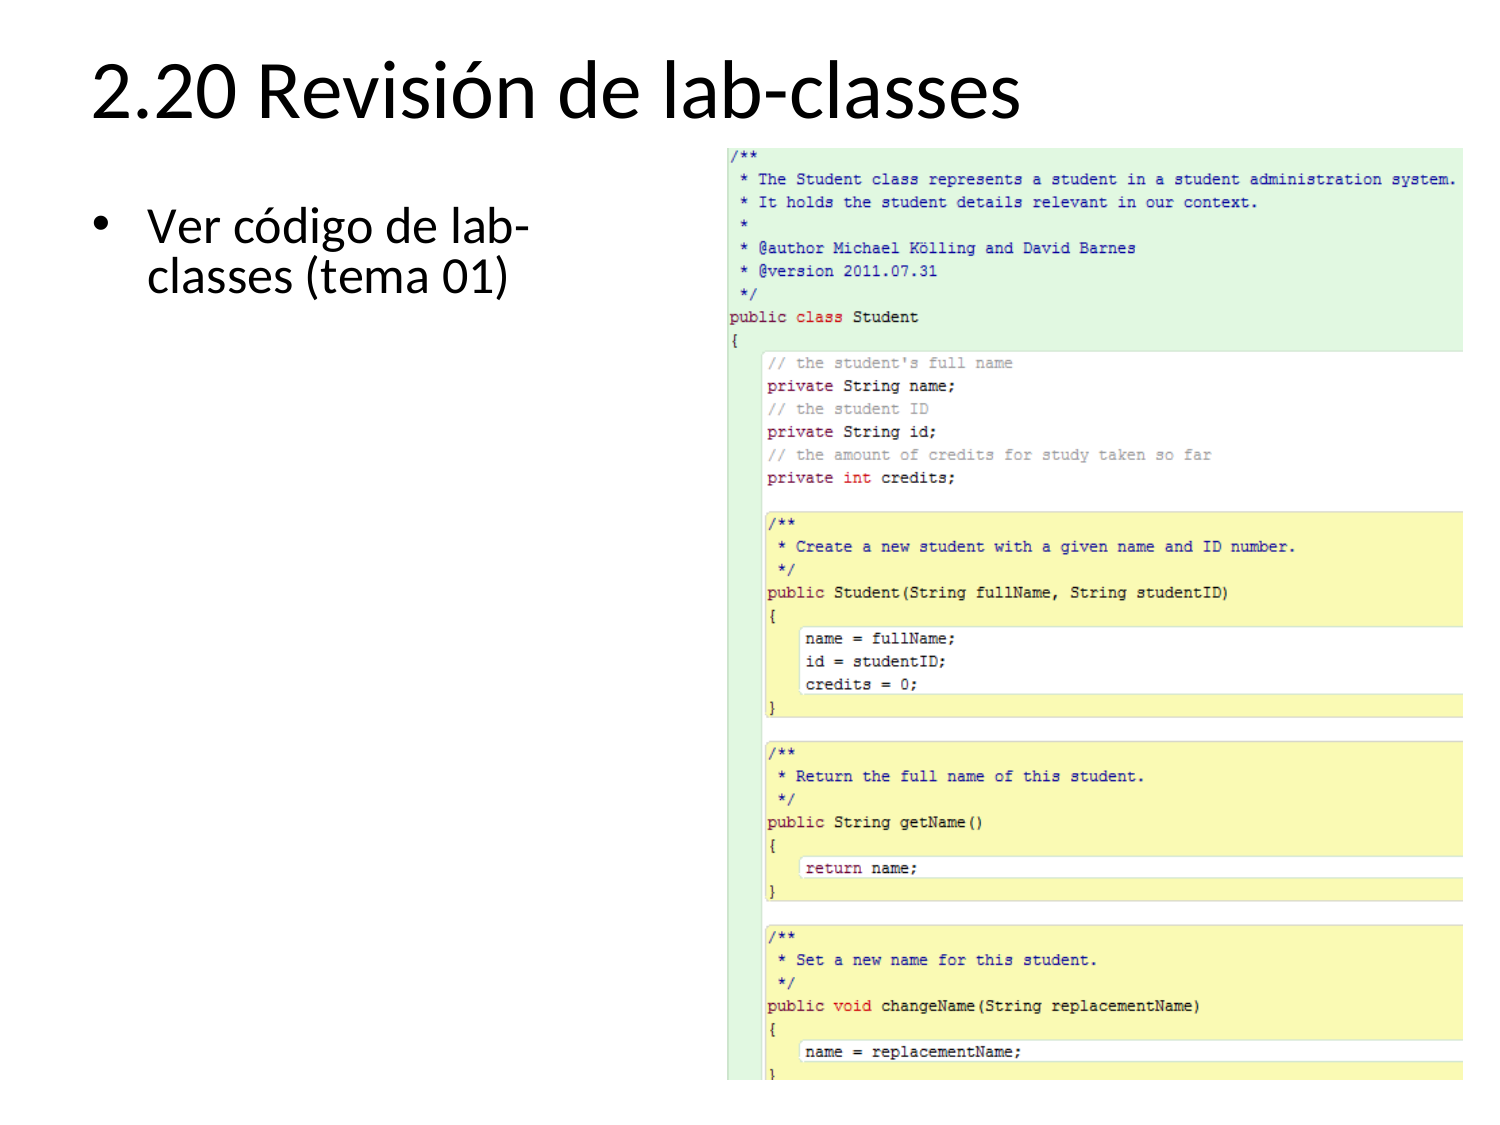

# 2.20 Revisión de lab-classes
Ver código de lab-classes (tema 01)